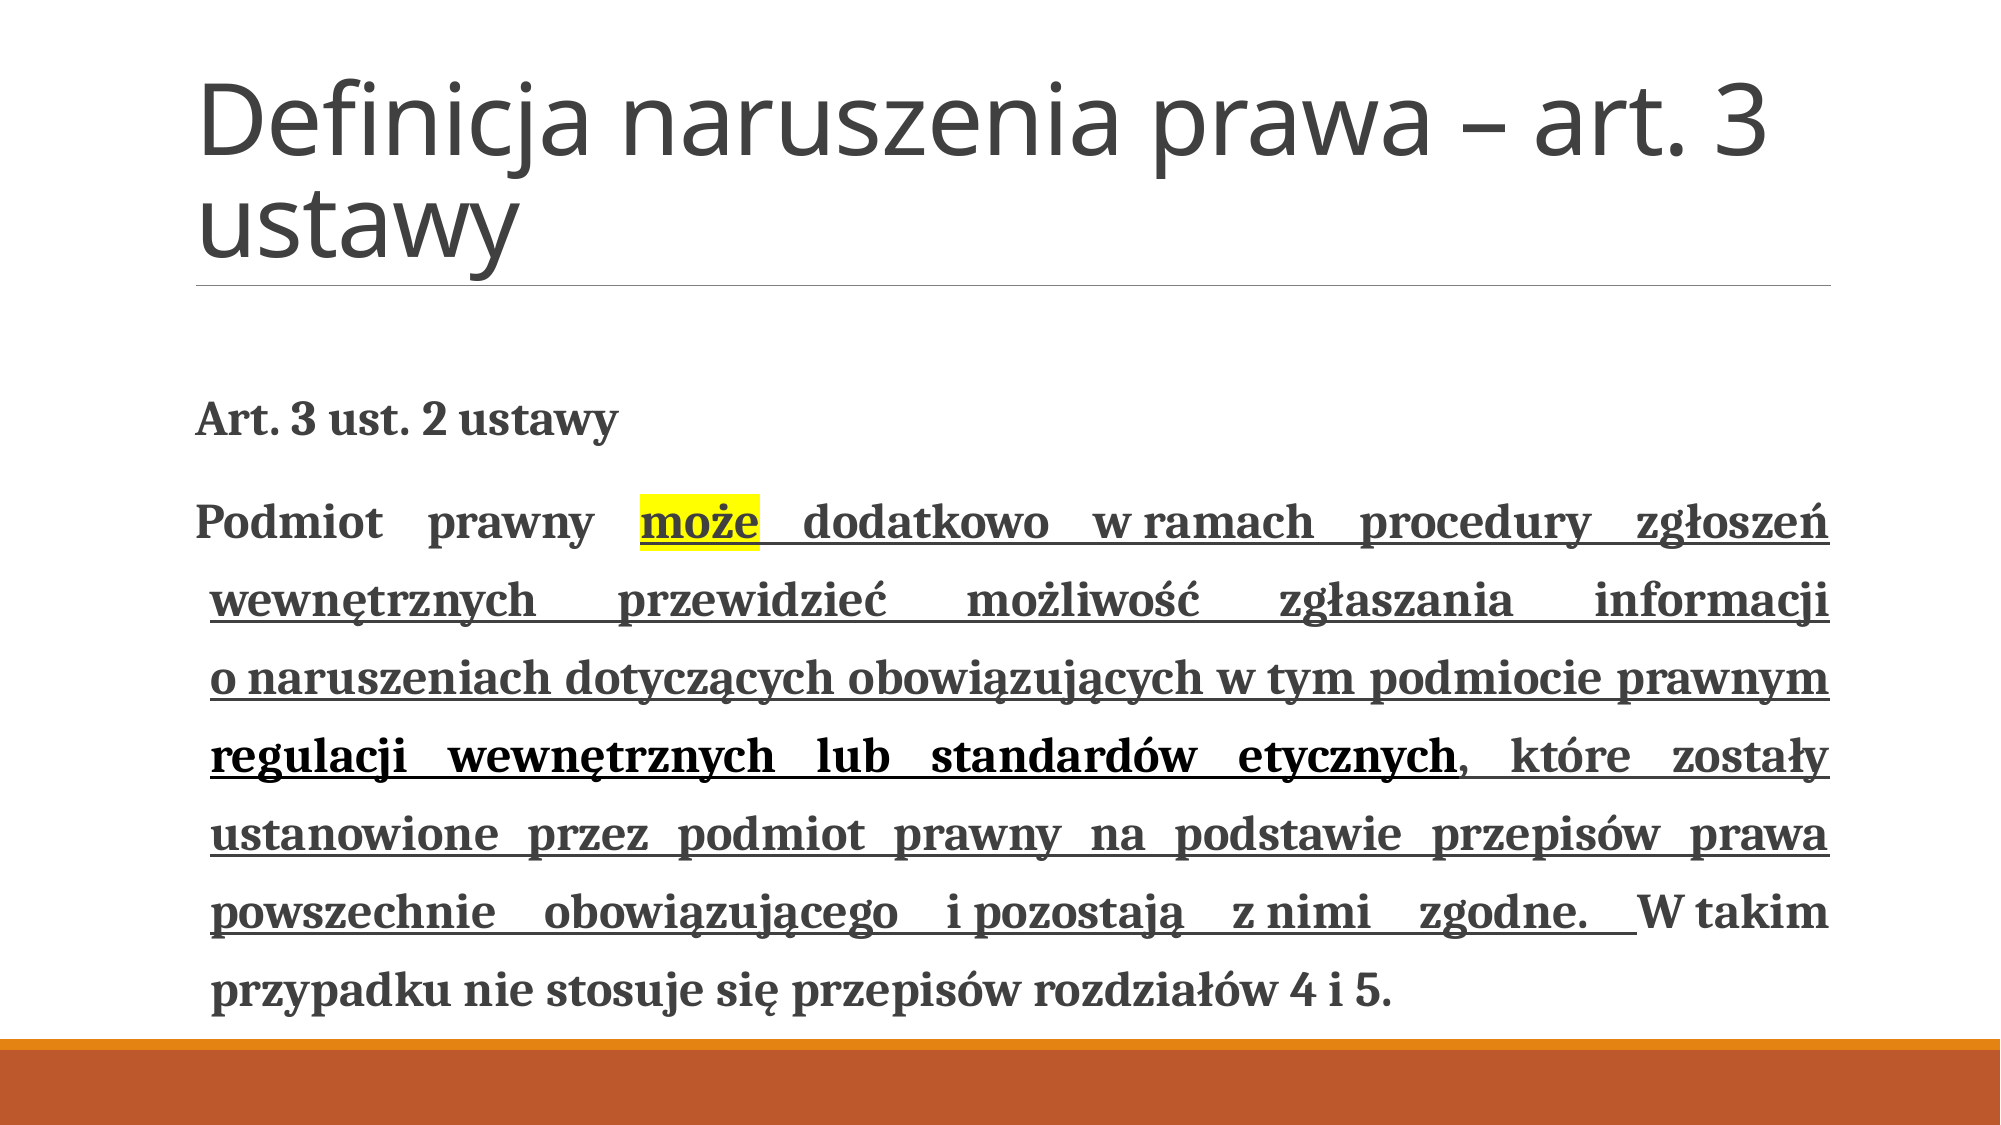

# Definicja naruszenia prawa – art. 3 ustawy
Art. 3 ust. 2 ustawy
Podmiot prawny może dodatkowo w ramach procedury zgłoszeń wewnętrznych przewidzieć możliwość zgłaszania informacji o naruszeniach dotyczących obowiązujących w tym podmiocie prawnym regulacji wewnętrznych lub standardów etycznych, które zostały ustanowione przez podmiot prawny na podstawie przepisów prawa powszechnie obowiązującego i pozostają z nimi zgodne. W takim przypadku nie stosuje się przepisów rozdziałów 4 i 5.